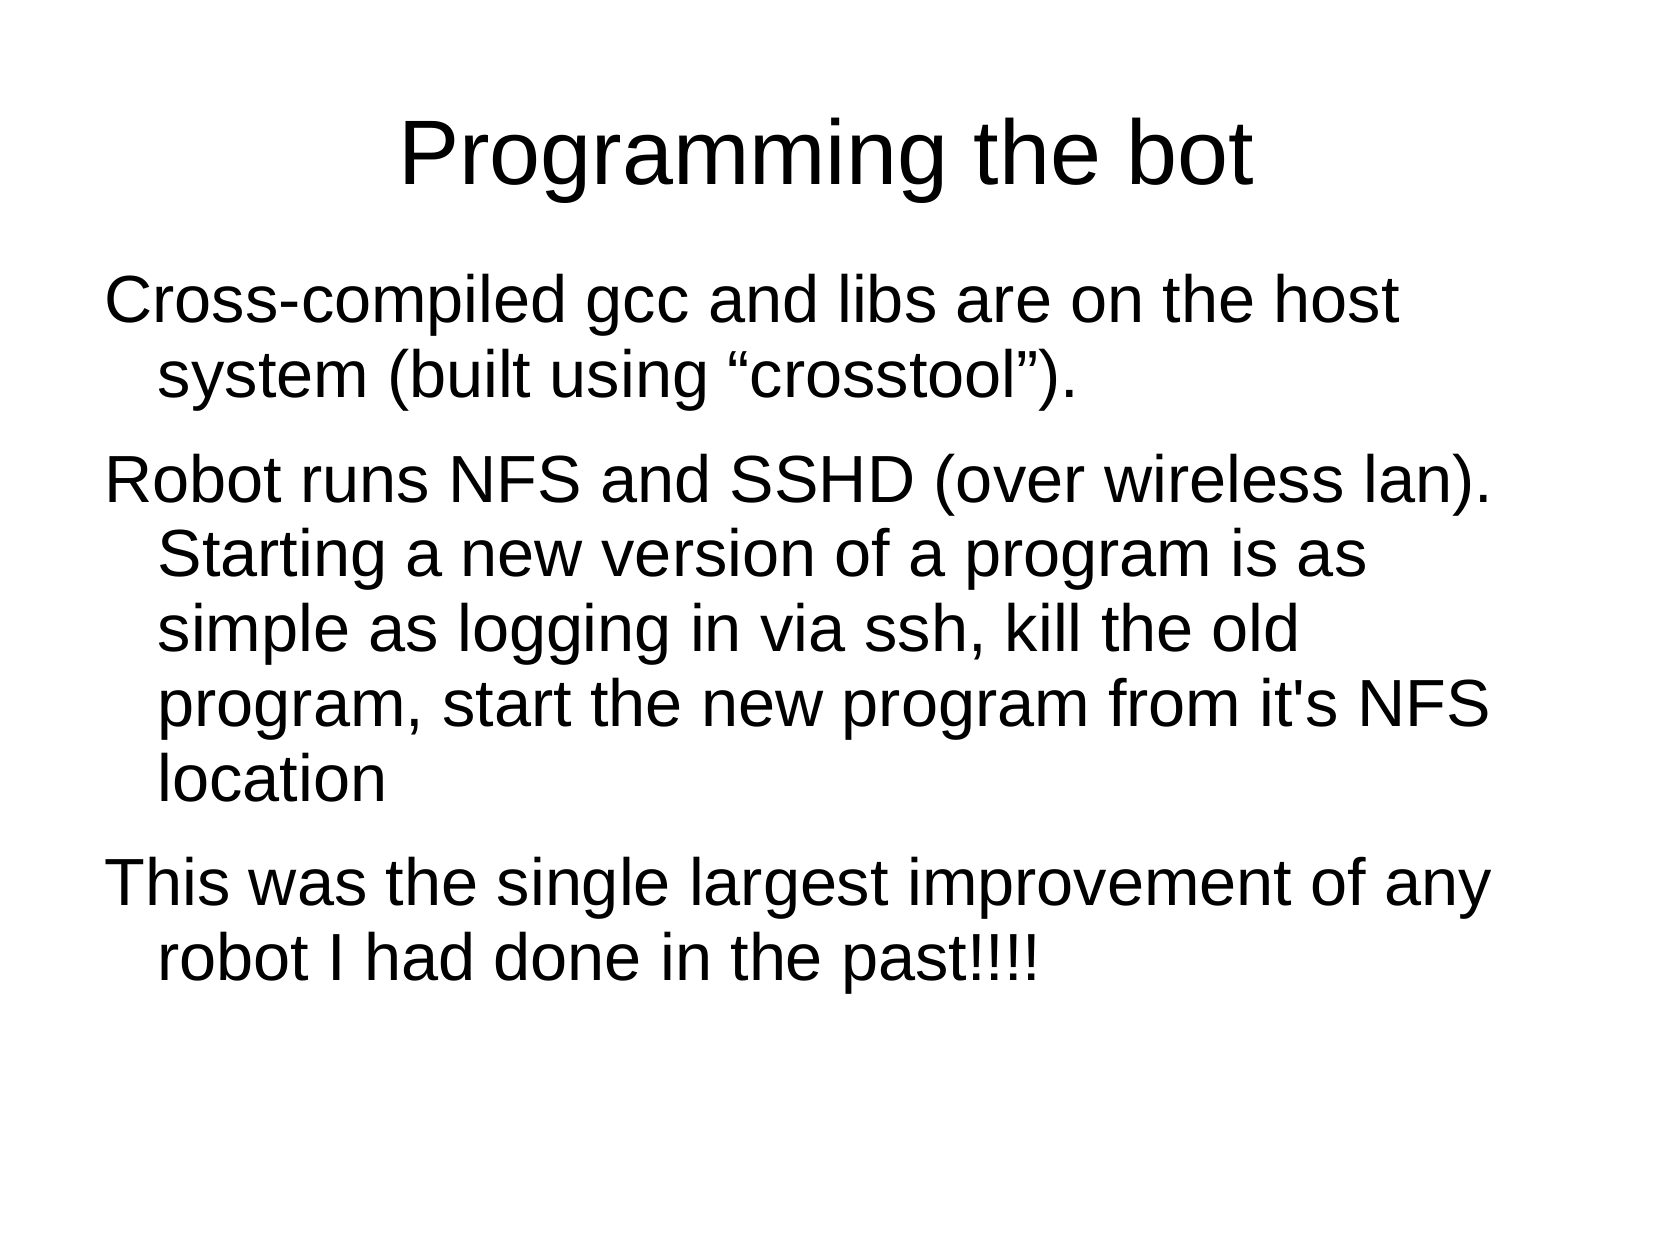

# Programming the bot
Cross-compiled gcc and libs are on the host system (built using “crosstool”).
Robot runs NFS and SSHD (over wireless lan). Starting a new version of a program is as simple as logging in via ssh, kill the old program, start the new program from it's NFS location
This was the single largest improvement of any robot I had done in the past!!!!